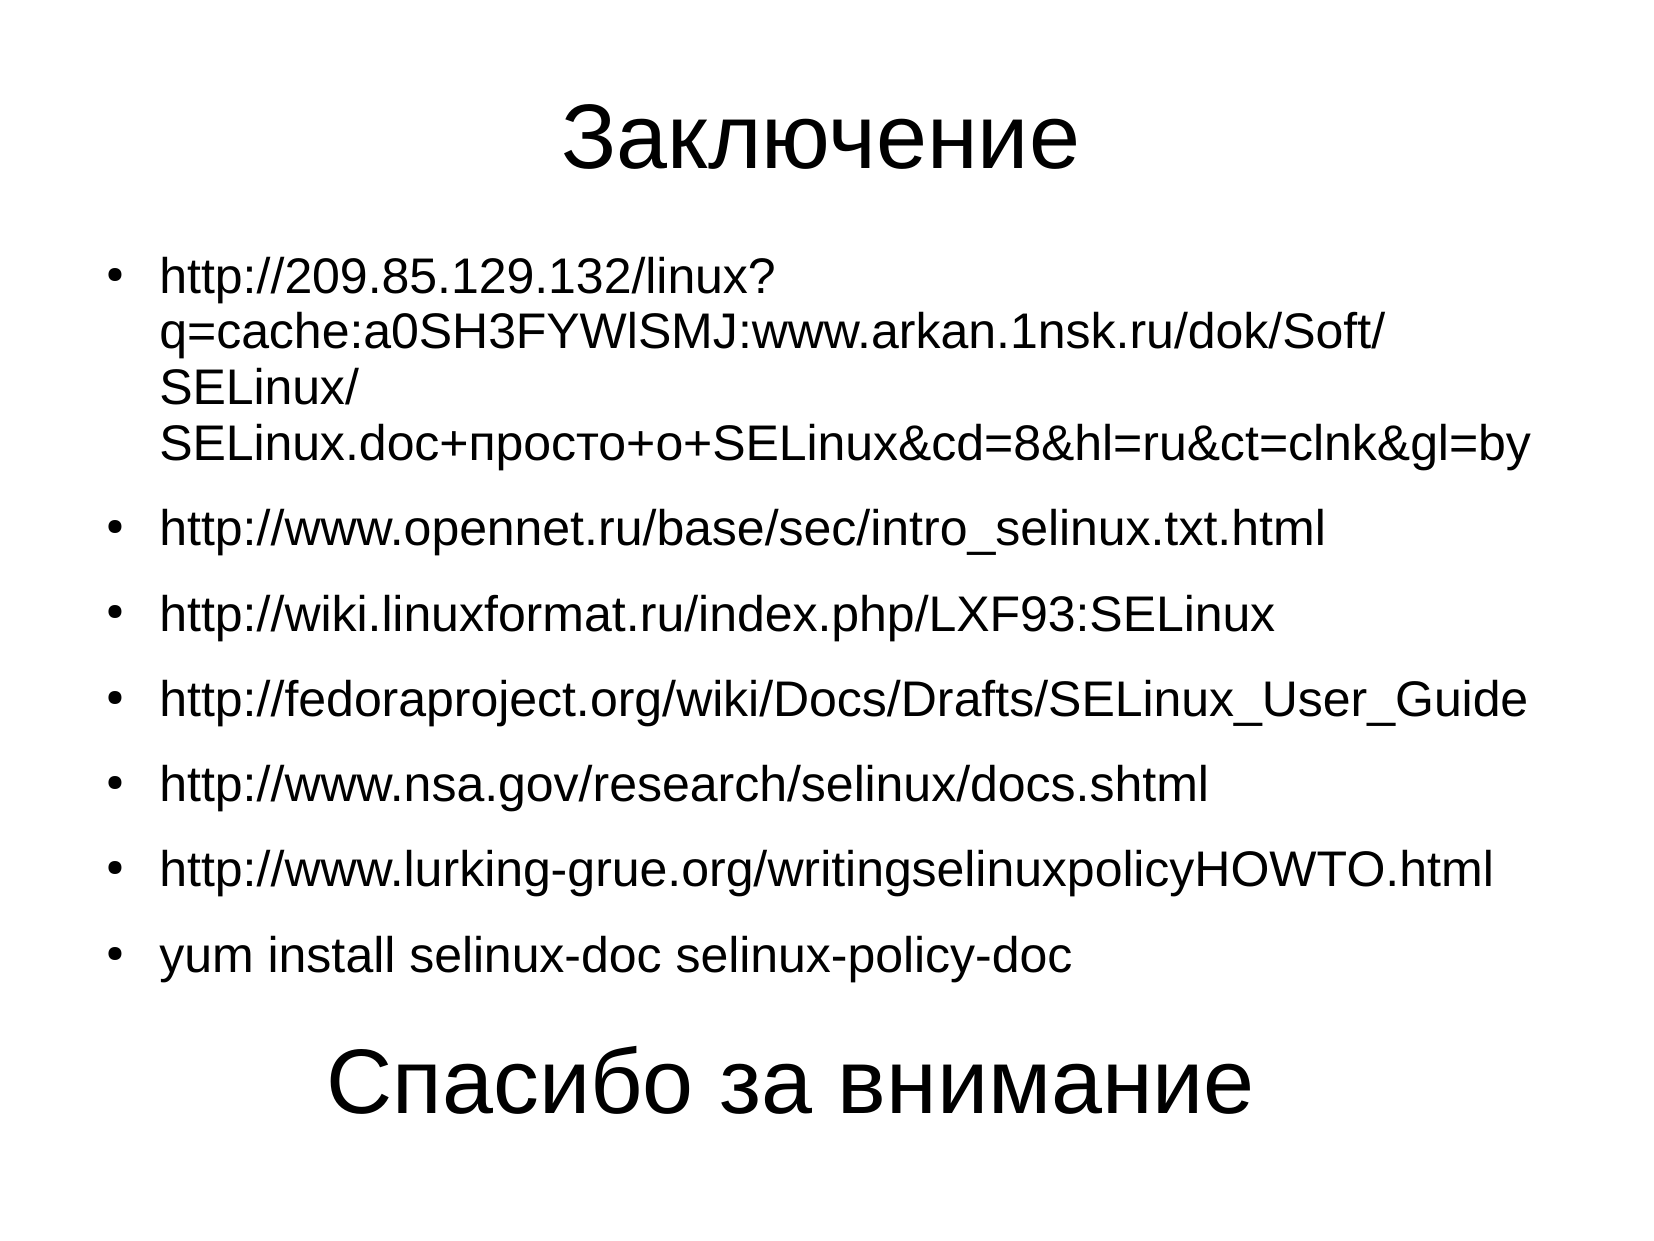

Заключение
# http://209.85.129.132/linux?q=cache:a0SH3FYWlSMJ:www.arkan.1nsk.ru/dok/Soft/SELinux/SELinux.doc+просто+о+SELinux&cd=8&hl=ru&ct=clnk&gl=by
http://www.opennet.ru/base/sec/intro_selinux.txt.html
http://wiki.linuxformat.ru/index.php/LXF93:SELinux
http://fedoraproject.org/wiki/Docs/Drafts/SELinux_User_Guide
http://www.nsa.gov/research/selinux/docs.shtml
http://www.lurking-grue.org/writingselinuxpolicyHOWTO.html
yum install selinux-doc selinux-policy-doc
Спасибо за внимание